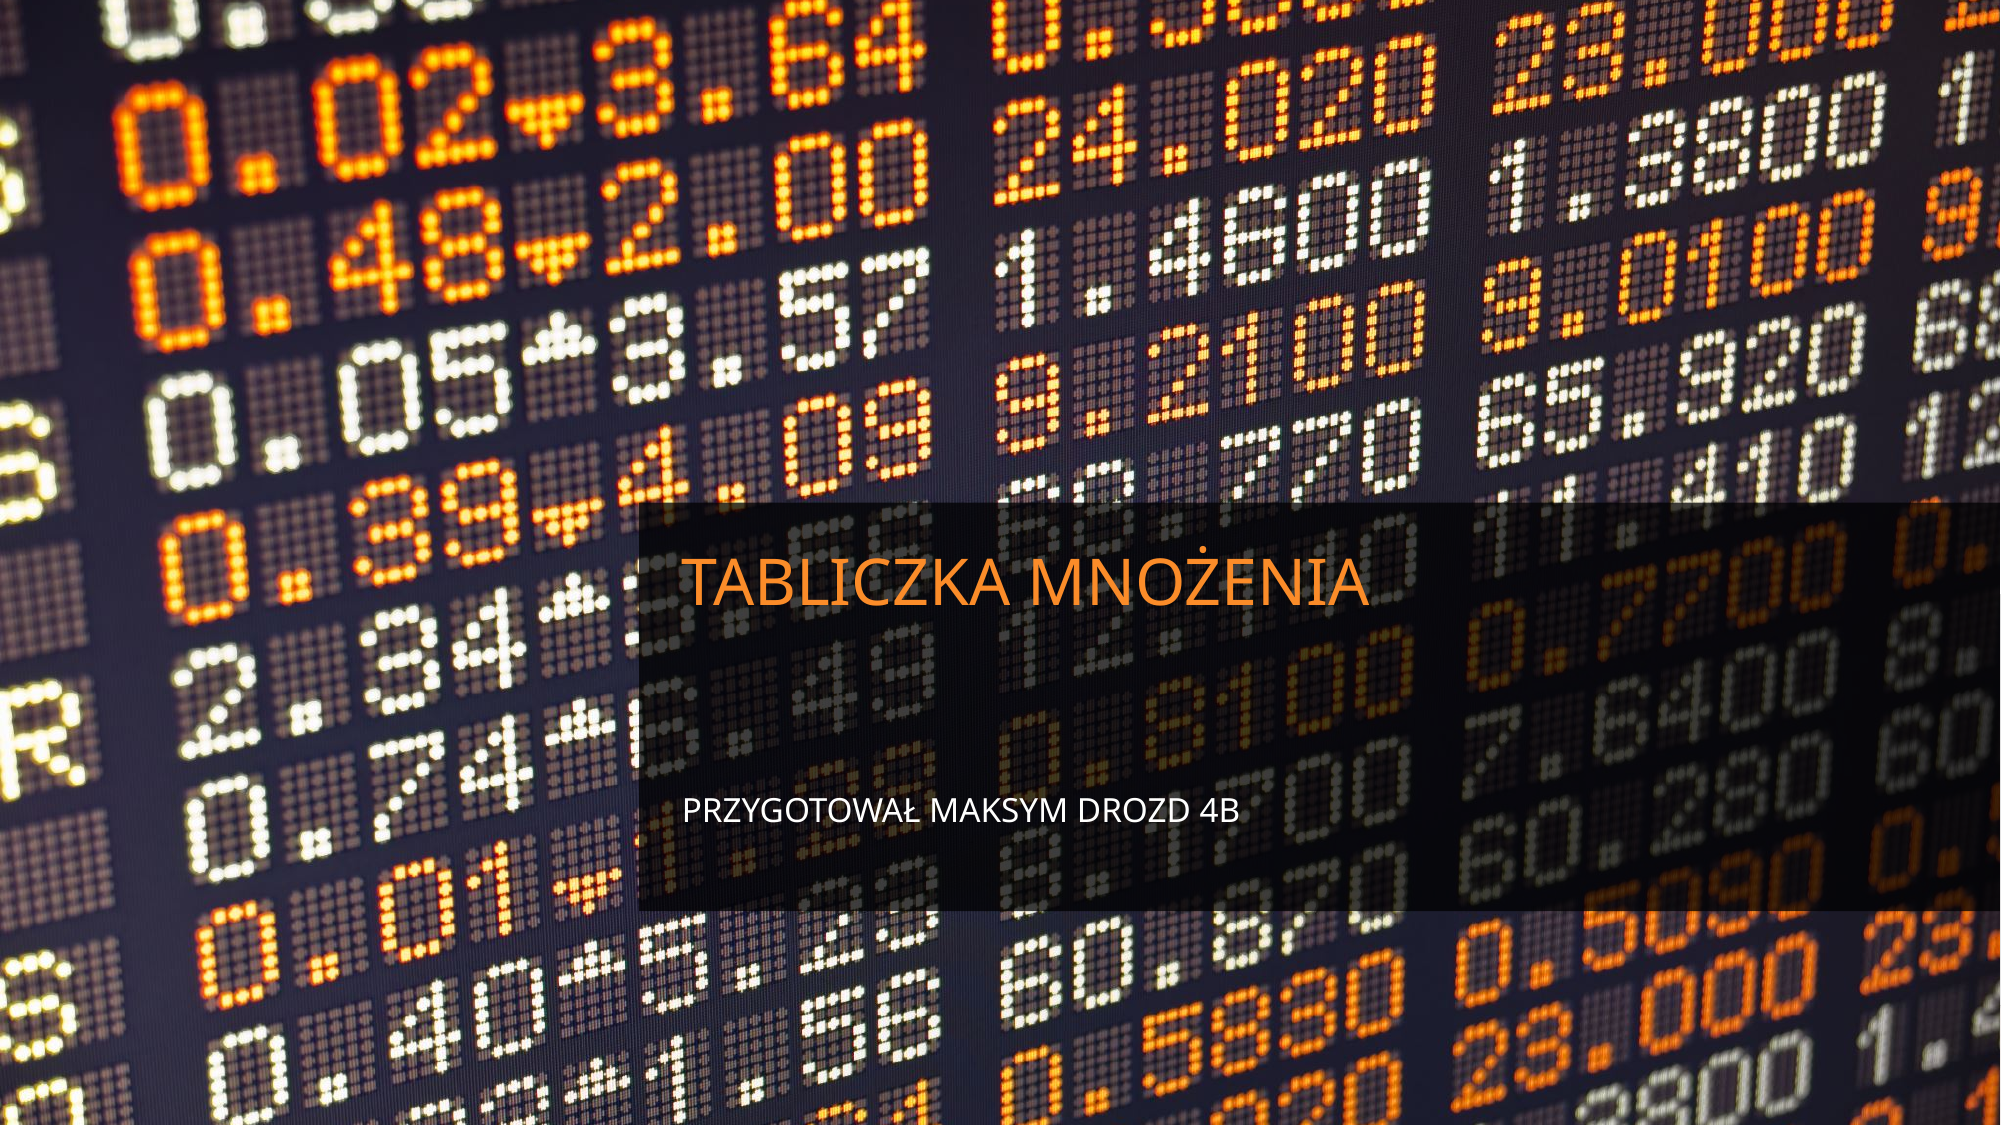

# TABLICZKA MNOŻENIA
PRZYGOTOWAŁ MAKSYM DROZD 4B